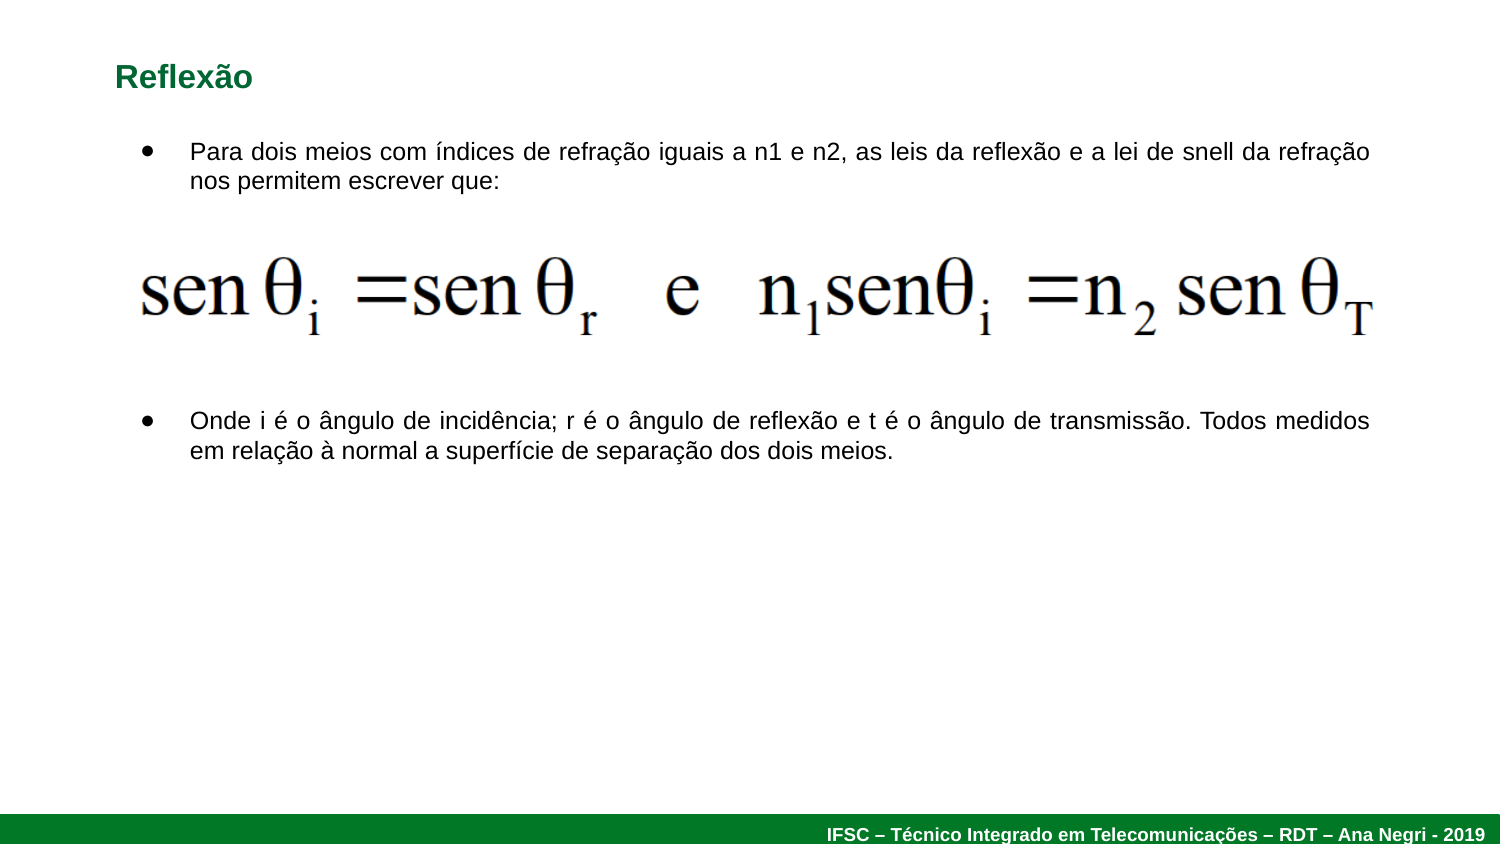

Reflexão
Para dois meios com índices de refração iguais a n1 e n2, as leis da reflexão e a lei de snell da refração nos permitem escrever que:
Onde i é o ângulo de incidência; r é o ângulo de reflexão e t é o ângulo de transmissão. Todos medidos em relação à normal a superfície de separação dos dois meios.
Subtração
IFSC – Técnico Integrado em Telecomunicações – RDT – Ana Negri - 2019